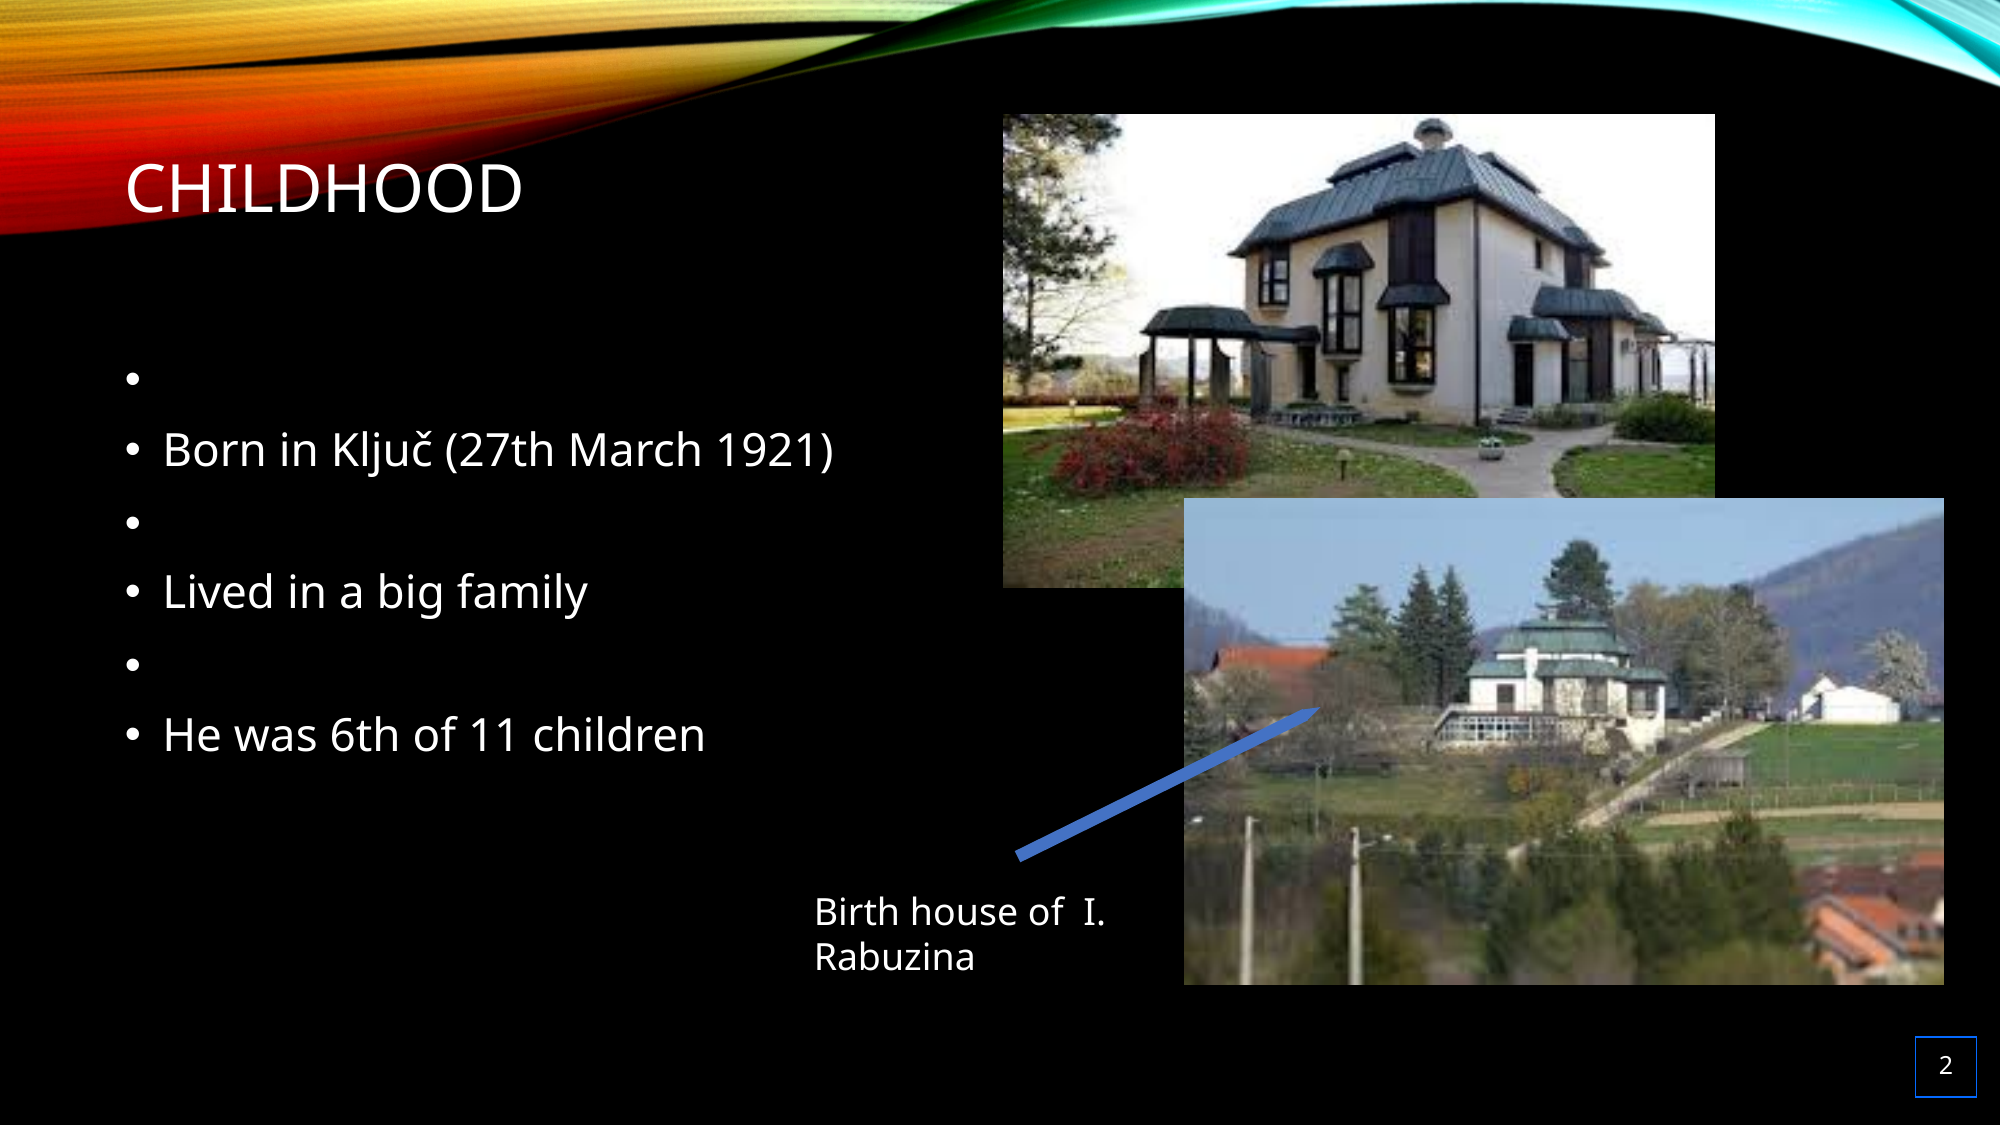

# Childhood
Born in Ključ (27th March 1921)
Lived in a big family
He was 6th of 11 children
Birth house of I. Rabuzina